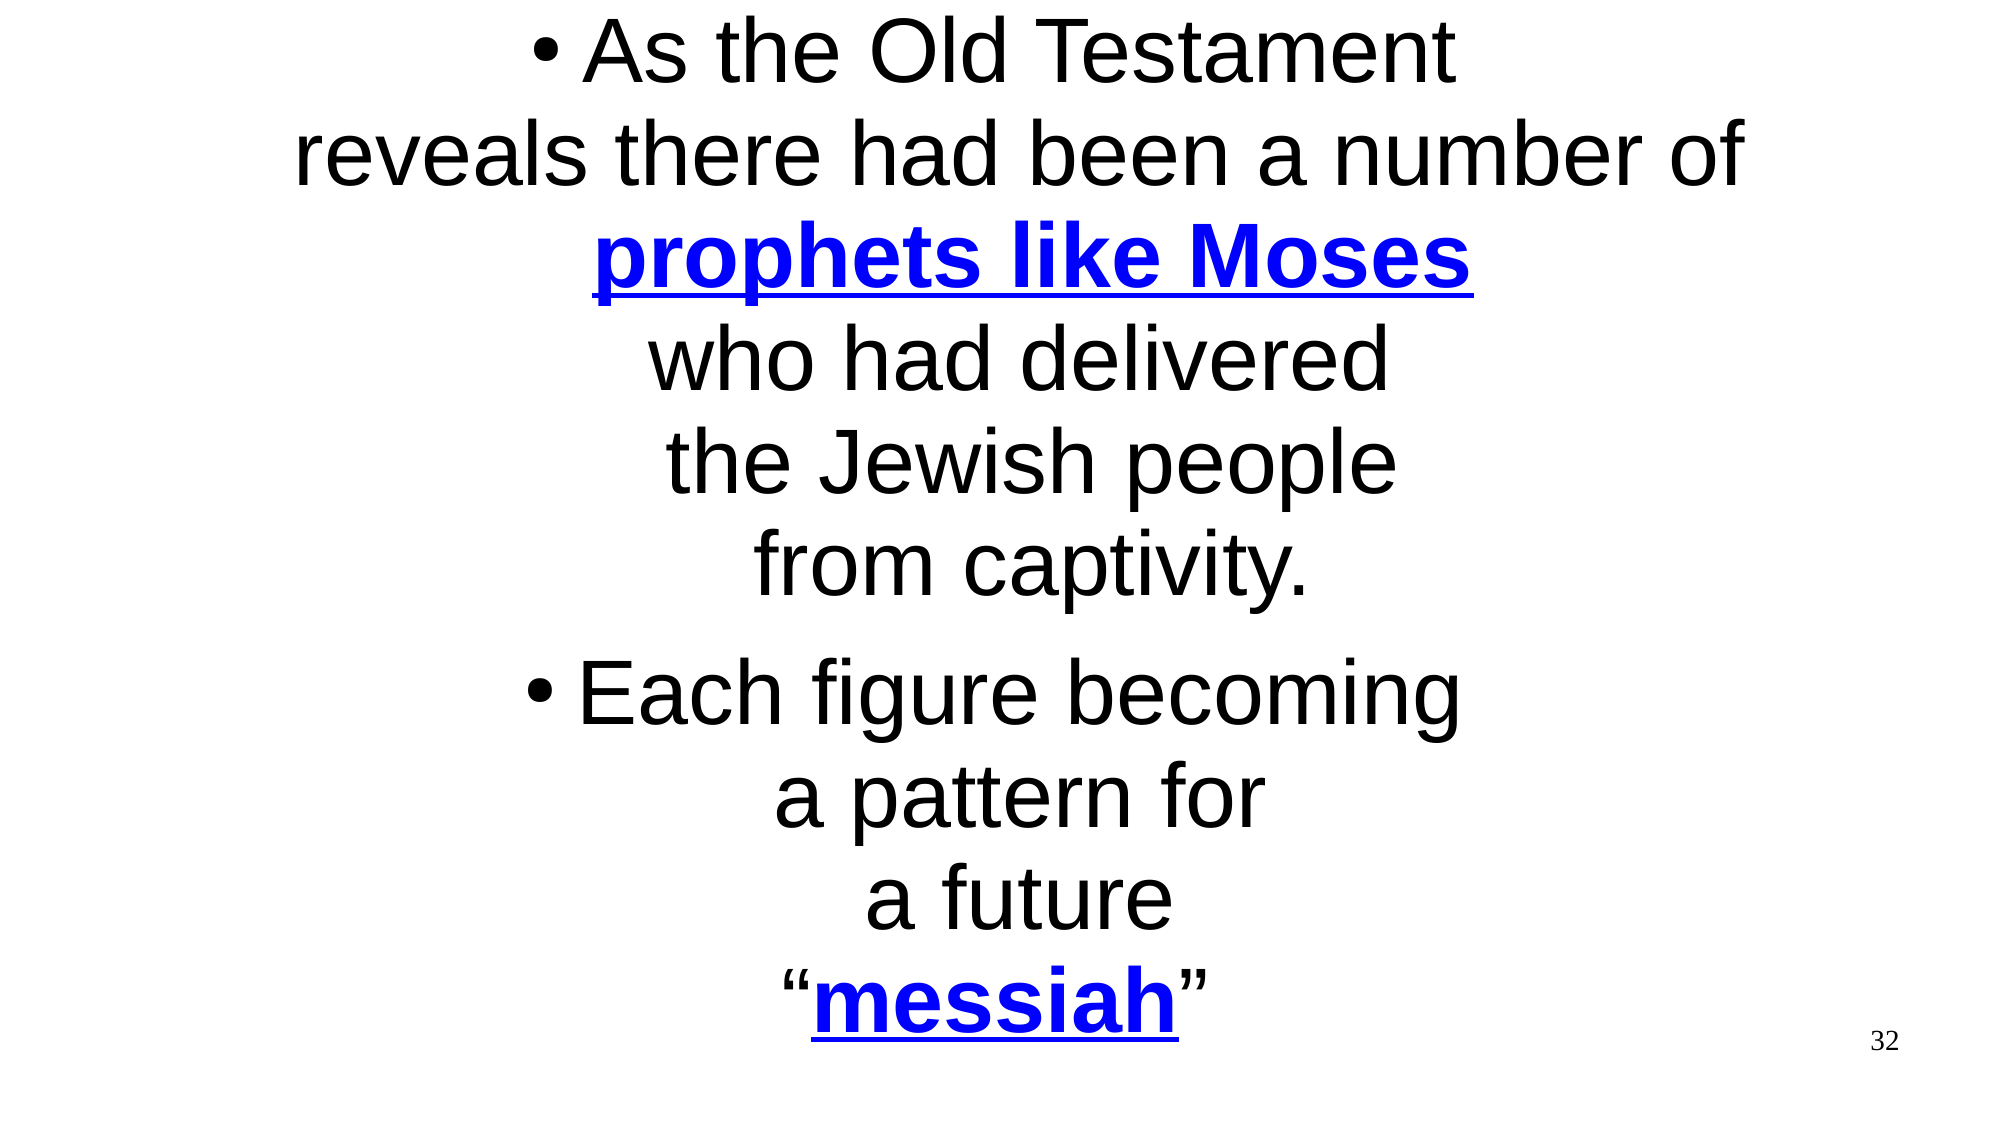

# As the Old Testament reveals there had been a number of prophets like Moses who had delivered the Jewish people from captivity.
Each figure becoming
a pattern for
a future
“messiah”
32